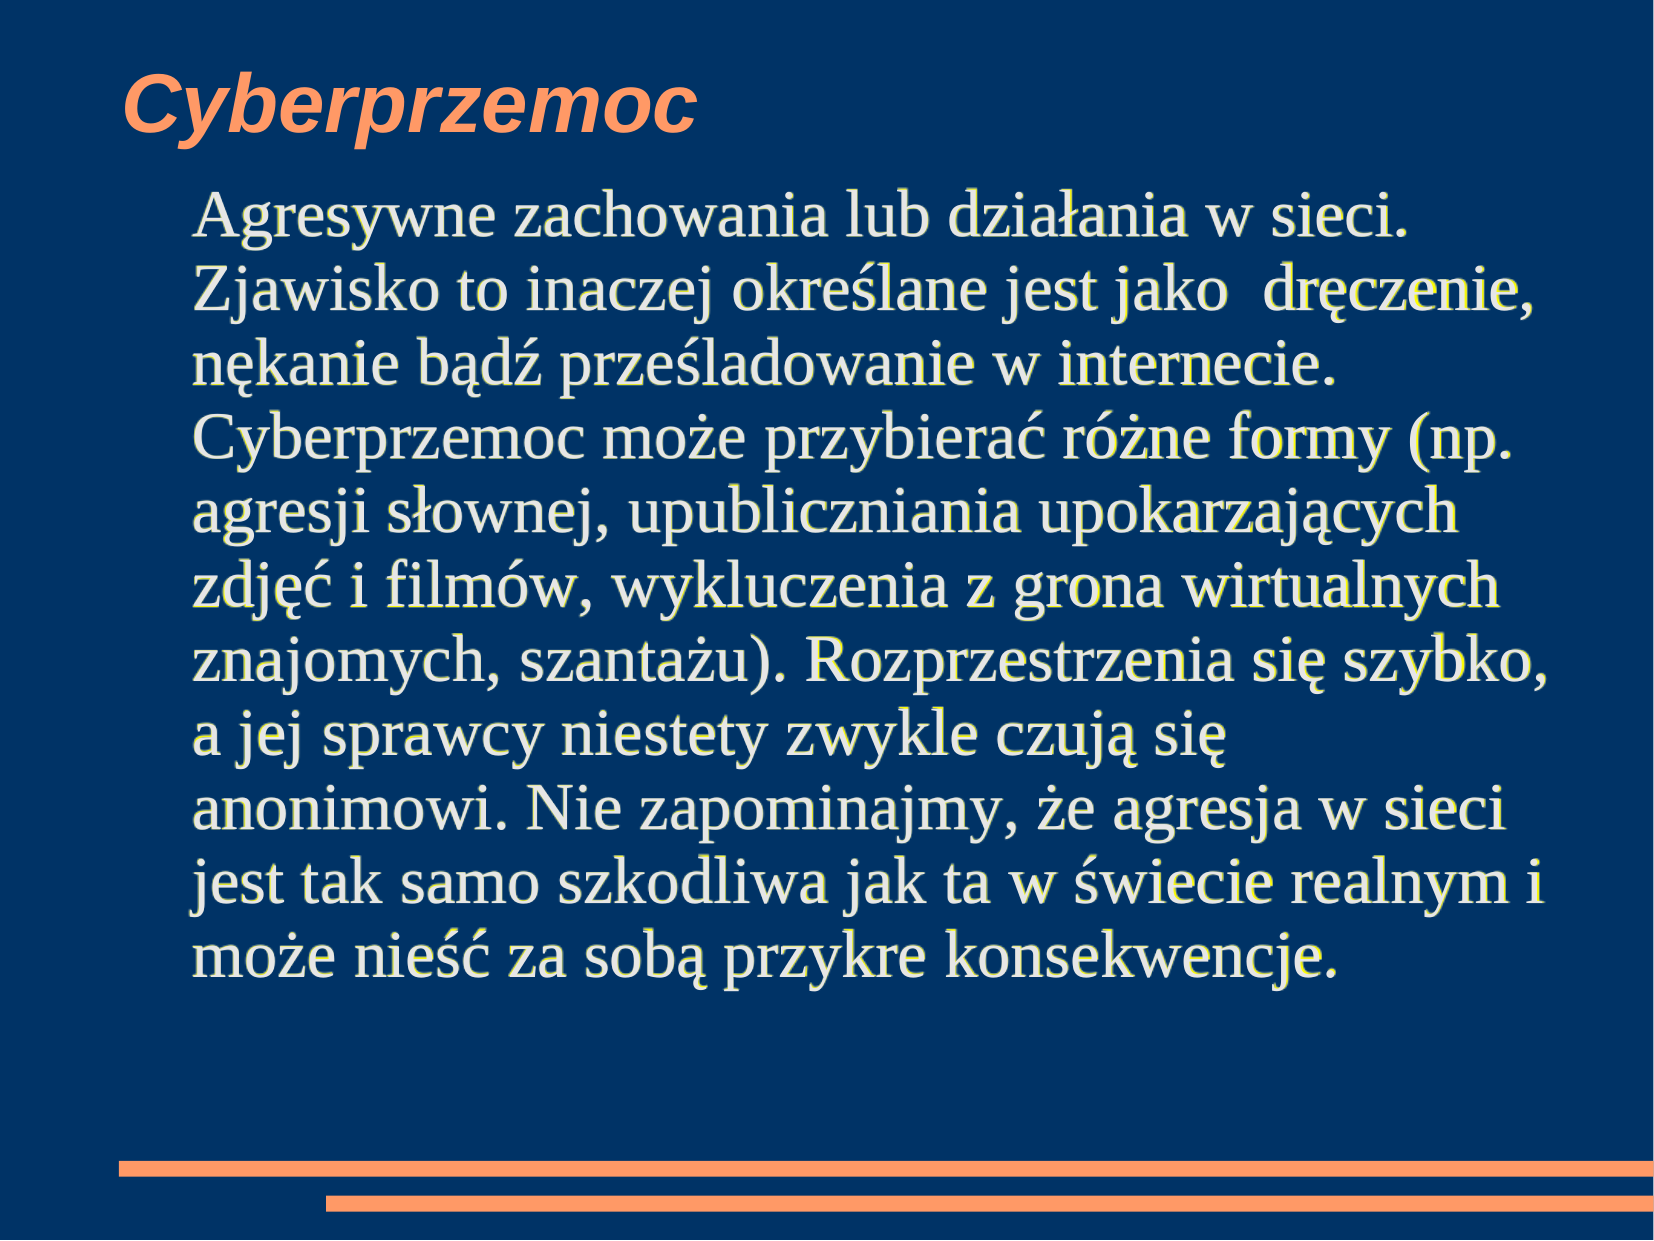

# Cyberprzemoc
Agresywne zachowania lub działania w sieci. Zjawisko to inaczej określane jest jako dręczenie, nękanie bądź prześladowanie w internecie. Cyberprzemoc może przybierać różne formy (np. agresji słownej, upubliczniania upokarzających zdjęć i filmów, wykluczenia z grona wirtualnych znajomych, szantażu). Rozprzestrzenia się szybko, a jej sprawcy niestety zwykle czują się anonimowi. Nie zapominajmy, że agresja w sieci jest tak samo szkodliwa jak ta w świecie realnym i może nieść za sobą przykre konsekwencje.